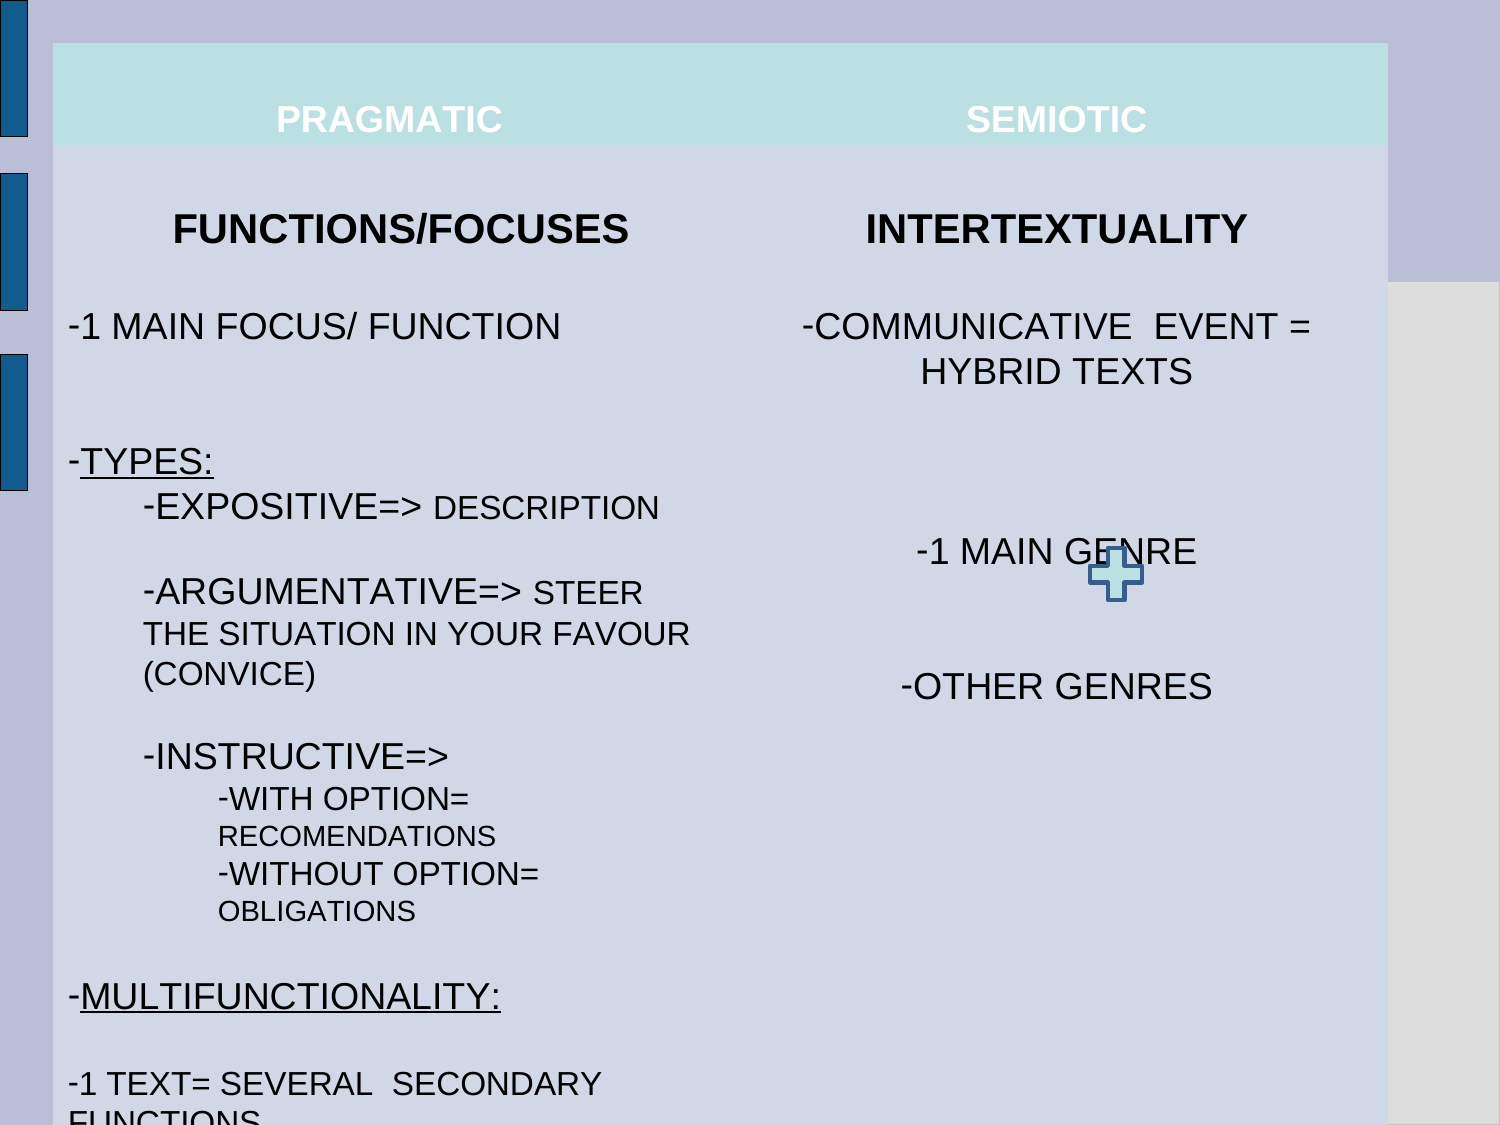

| PRAGMATIC | SEMIOTIC |
| --- | --- |
| FUNCTIONS/FOCUSES 1 MAIN FOCUS/ FUNCTION TYPES: EXPOSITIVE=> DESCRIPTION ARGUMENTATIVE=> STEER THE SITUATION IN YOUR FAVOUR (CONVICE) INSTRUCTIVE=> WITH OPTION= RECOMENDATIONS WITHOUT OPTION= OBLIGATIONS MULTIFUNCTIONALITY: 1 TEXT= SEVERAL SECONDARY FUNCTIONS | INTERTEXTUALITY COMMUNICATIVE EVENT = HYBRID TEXTS 1 MAIN GENRE OTHER GENRES |
| | |